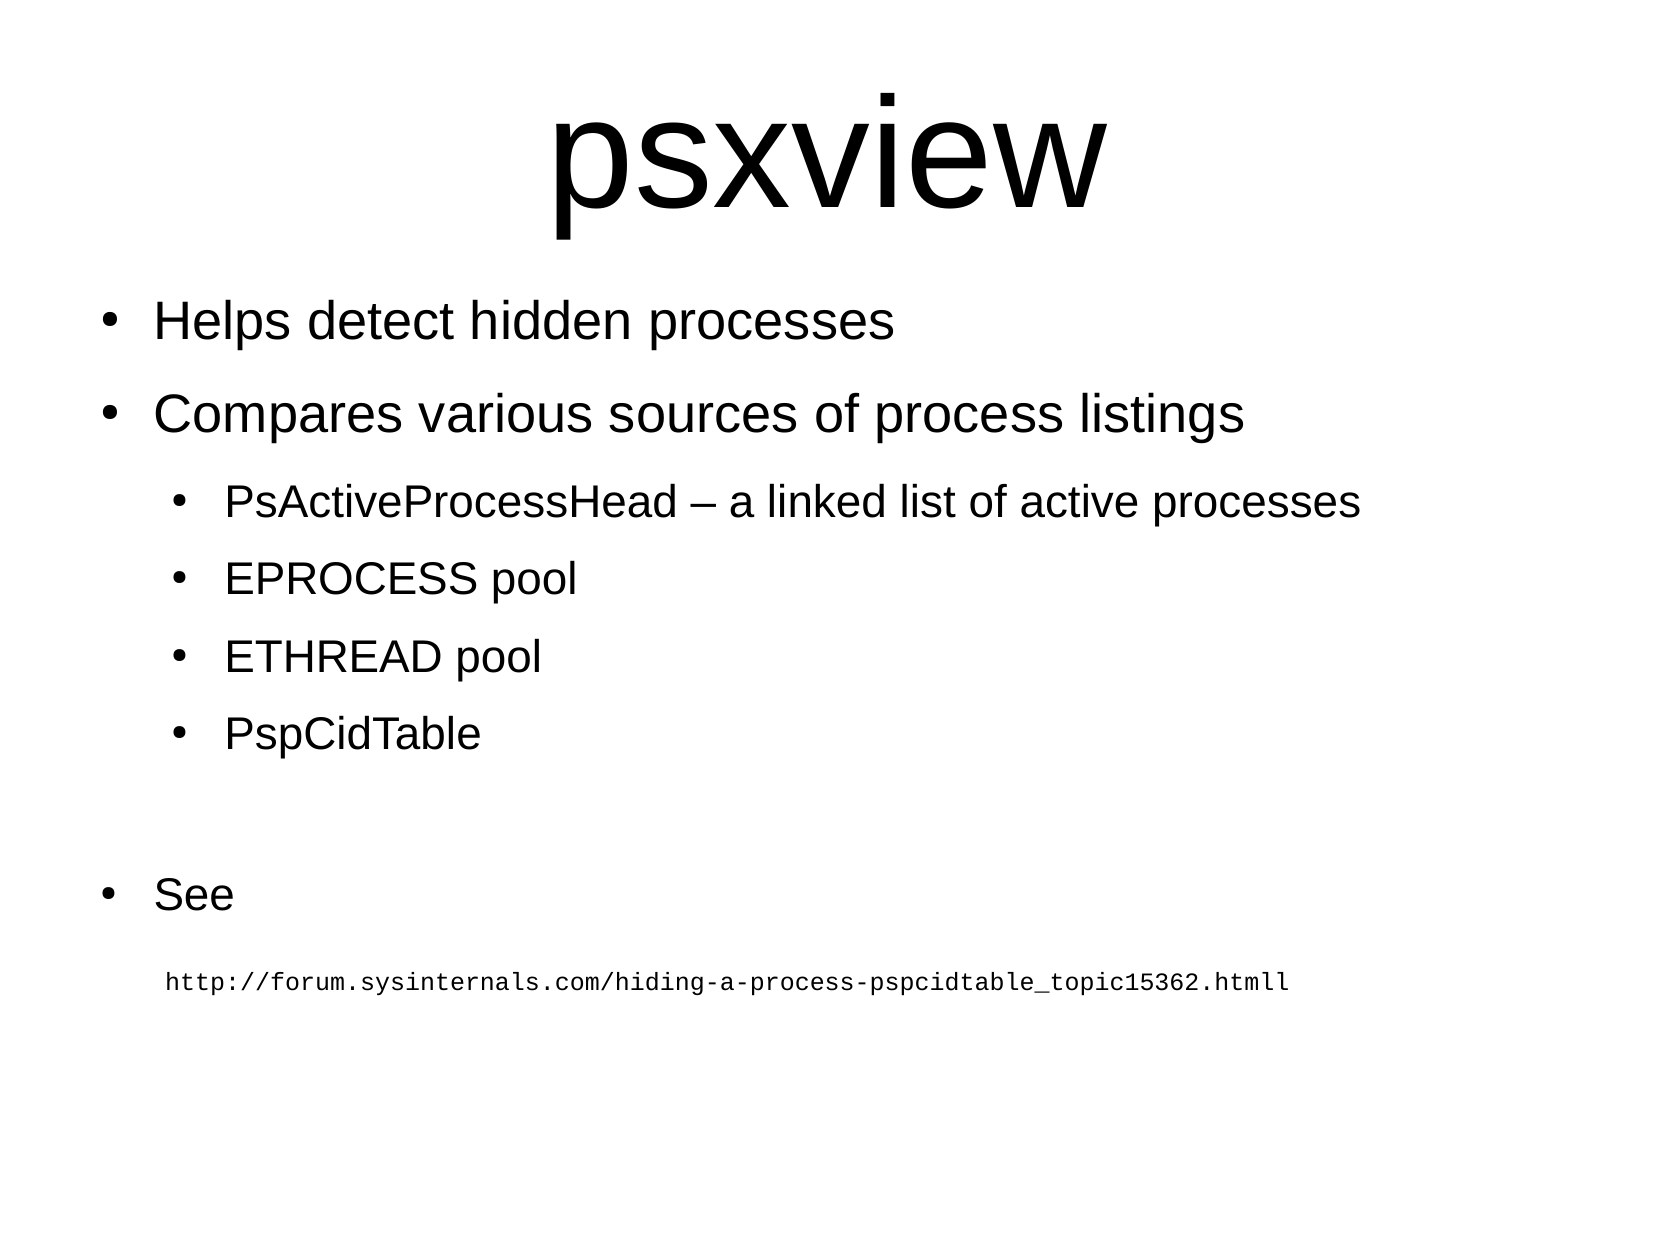

# psxview
Helps detect hidden processes
Compares various sources of process listings
PsActiveProcessHead – a linked list of active processes
EPROCESS pool
ETHREAD pool
PspCidTable
See
 http://forum.sysinternals.com/hiding-a-process-pspcidtable_topic15362.htmll